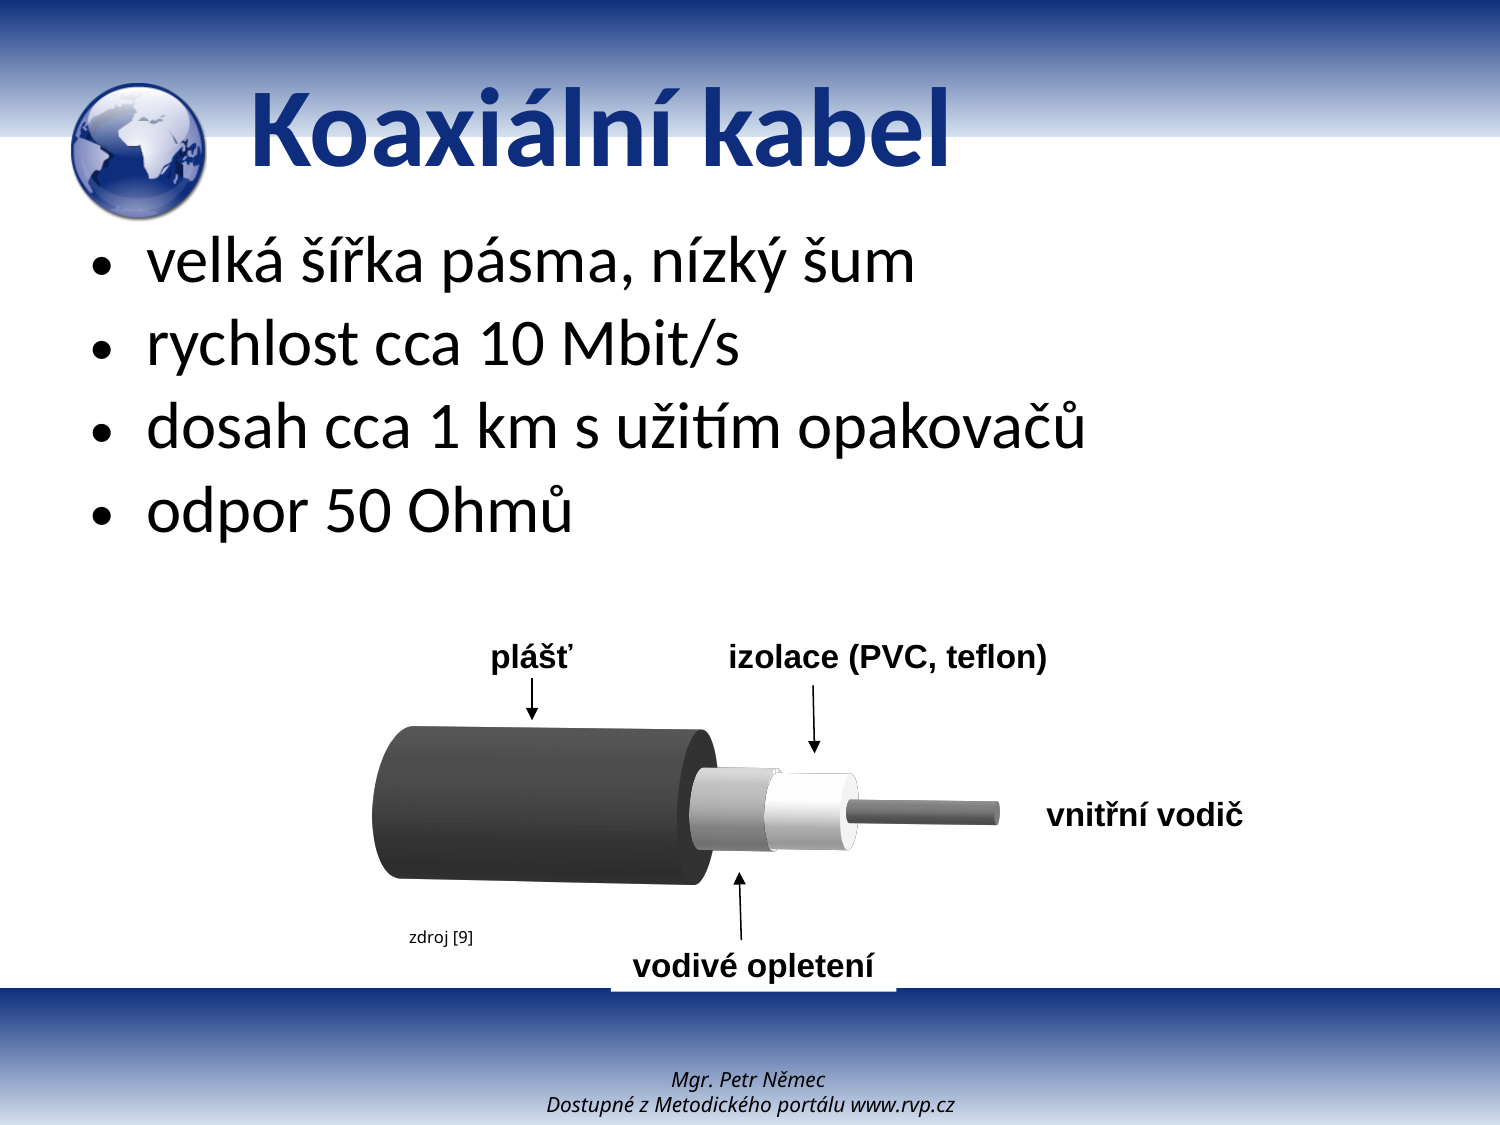

Koaxiální kabel
# velká šířka pásma, nízký šum
rychlost cca 10 Mbit/s
dosah cca 1 km s užitím opakovačů
odpor 50 Ohmů
plášť
izolace (PVC, teflon)
vnitřní vodič
vodivé opletení
zdroj [9]